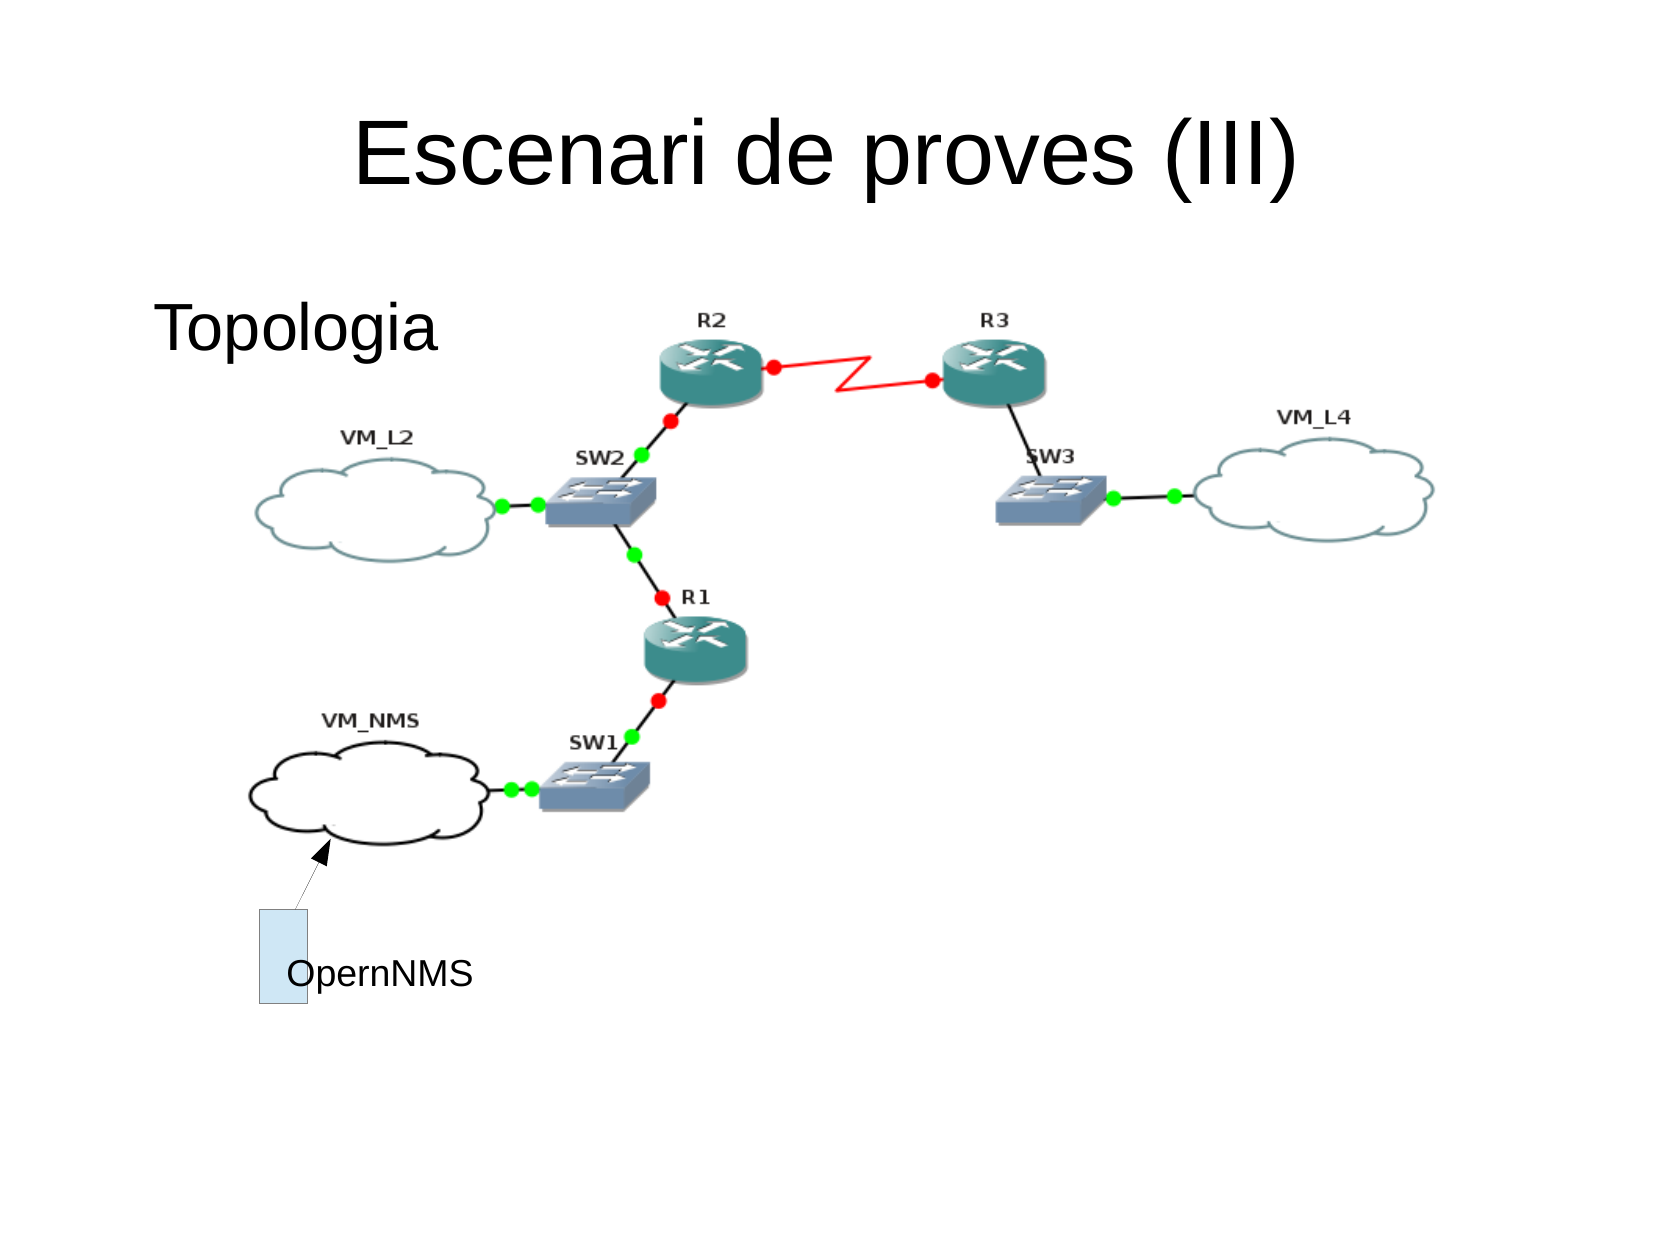

# Escenari de proves (III)
Topologia
OpernNMS